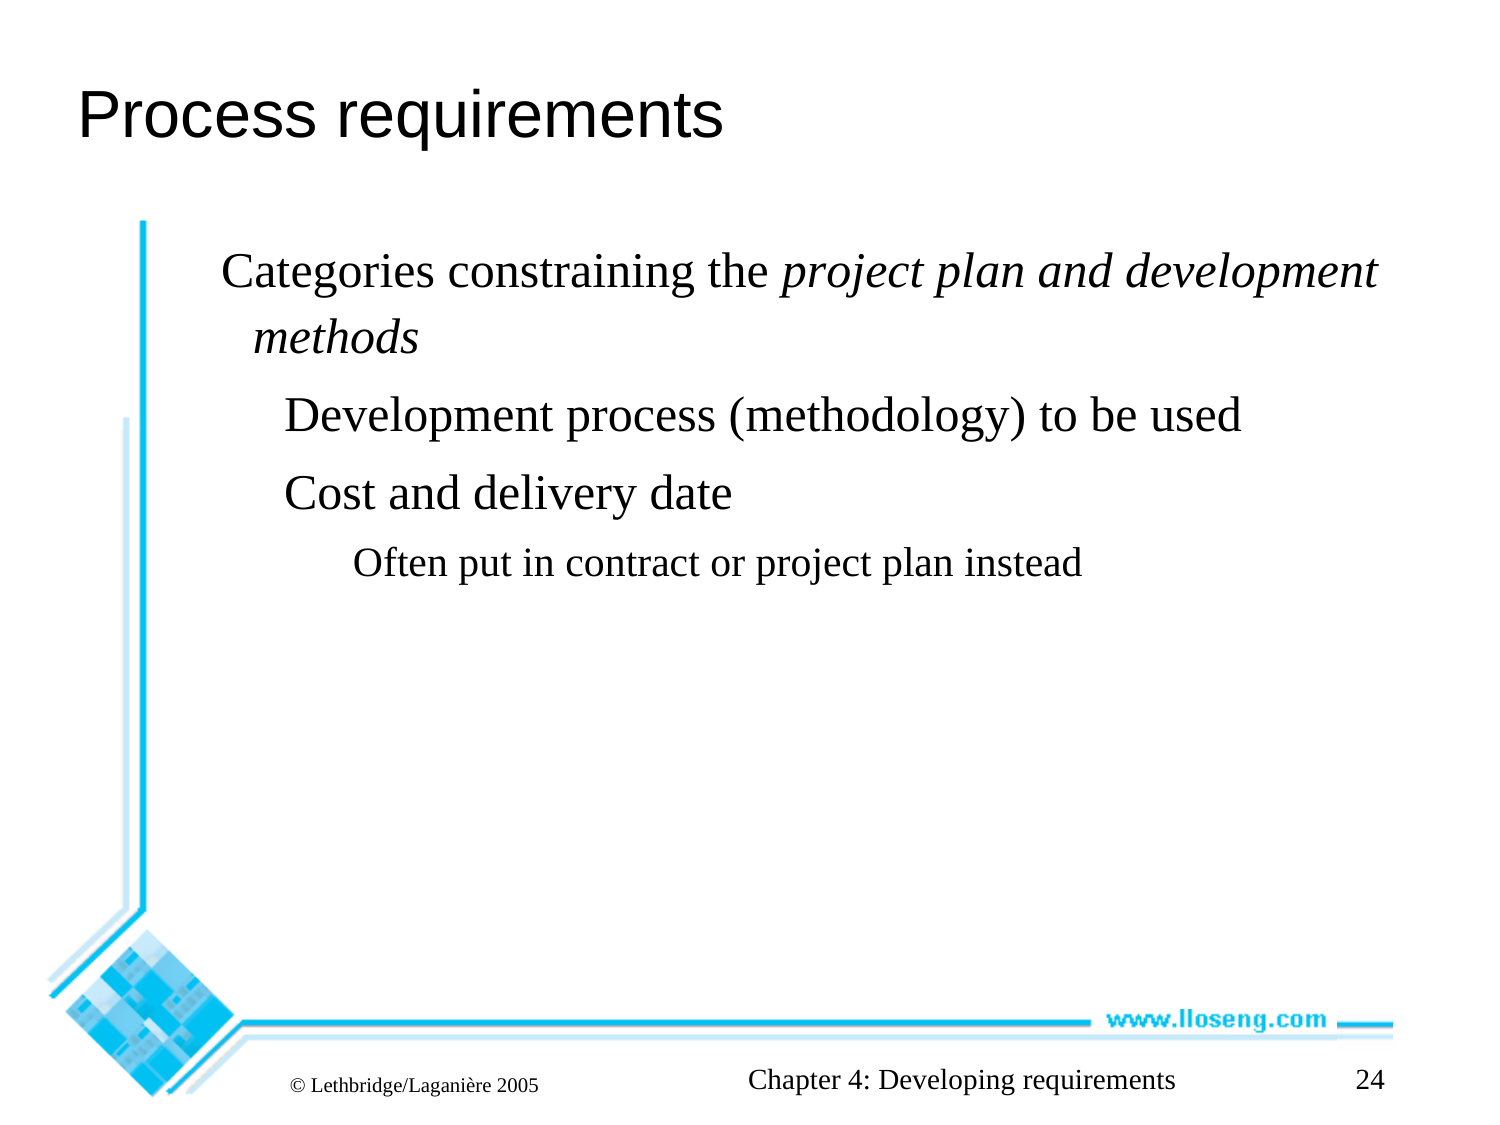

# Process requirements
Categories constraining the project plan and development methods
Development process (methodology) to be used
Cost and delivery date
Often put in contract or project plan instead
Chapter 4: Developing requirements
© Lethbridge/Laganière 2005